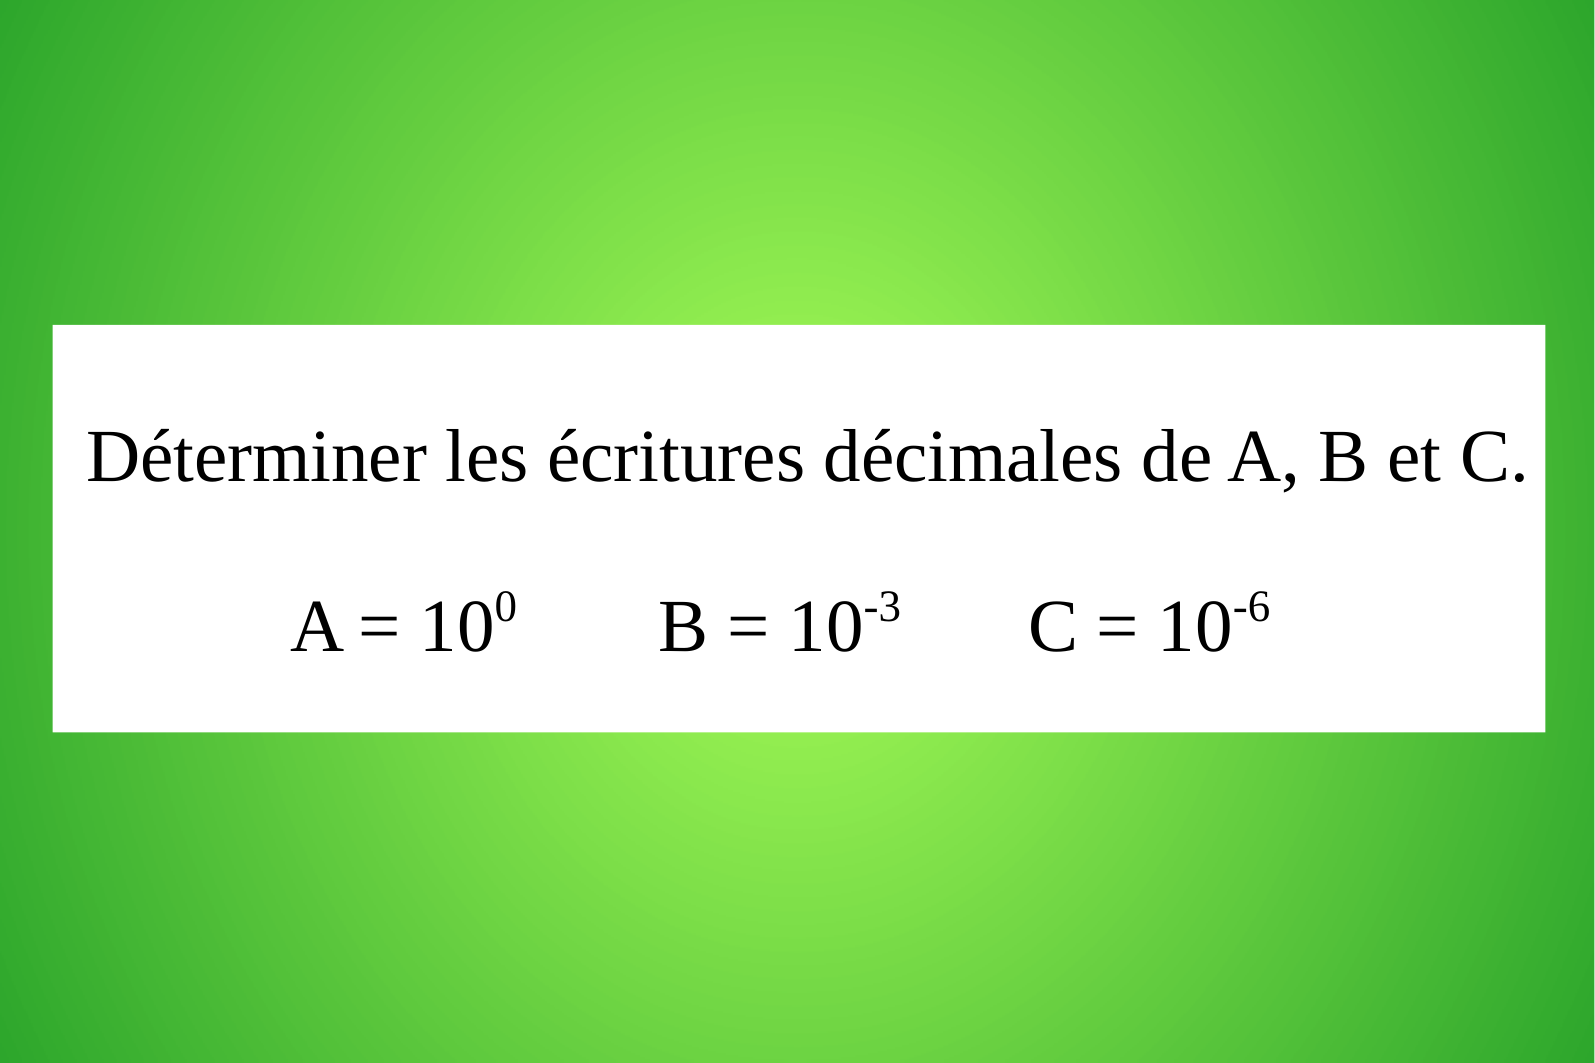

Déterminer les écritures décimales de A, B et C.
A = 100 		B = 10-3 		C = 10-6